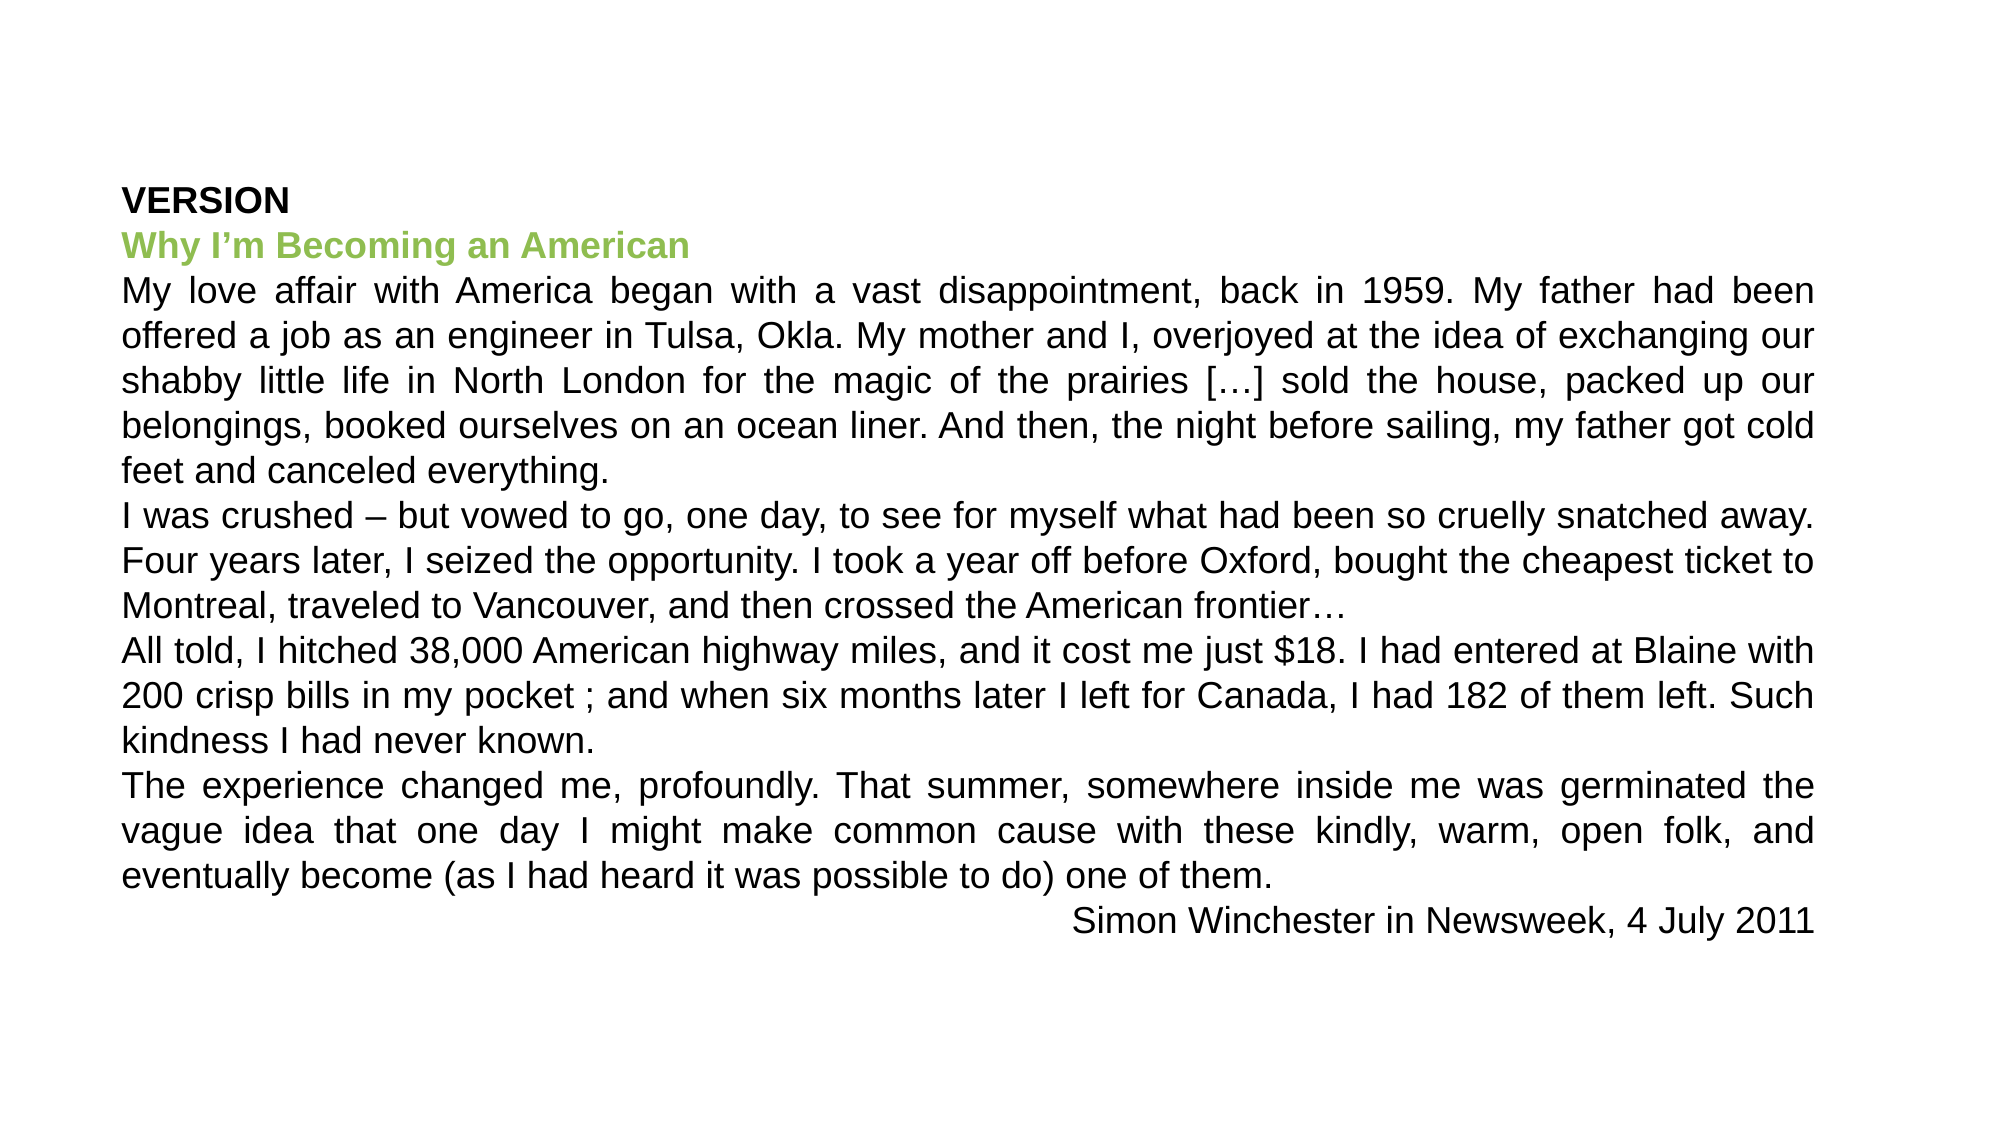

VERSION
Why I’m Becoming an American
My love affair with America began with a vast disappointment, back in 1959. My father had been offered a job as an engineer in Tulsa, Okla. My mother and I, overjoyed at the idea of exchanging our shabby little life in North London for the magic of the prairies […] sold the house, packed up our belongings, booked ourselves on an ocean liner. And then, the night before sailing, my father got cold feet and canceled everything.
I was crushed – but vowed to go, one day, to see for myself what had been so cruelly snatched away. Four years later, I seized the opportunity. I took a year off before Oxford, bought the cheapest ticket to Montreal, traveled to Vancouver, and then crossed the American frontier…
All told, I hitched 38,000 American highway miles, and it cost me just $18. I had entered at Blaine with 200 crisp bills in my pocket ; and when six months later I left for Canada, I had 182 of them left. Such kindness I had never known.
The experience changed me, profoundly. That summer, somewhere inside me was germinated the vague idea that one day I might make common cause with these kindly, warm, open folk, and eventually become (as I had heard it was possible to do) one of them.
Simon Winchester in Newsweek, 4 July 2011